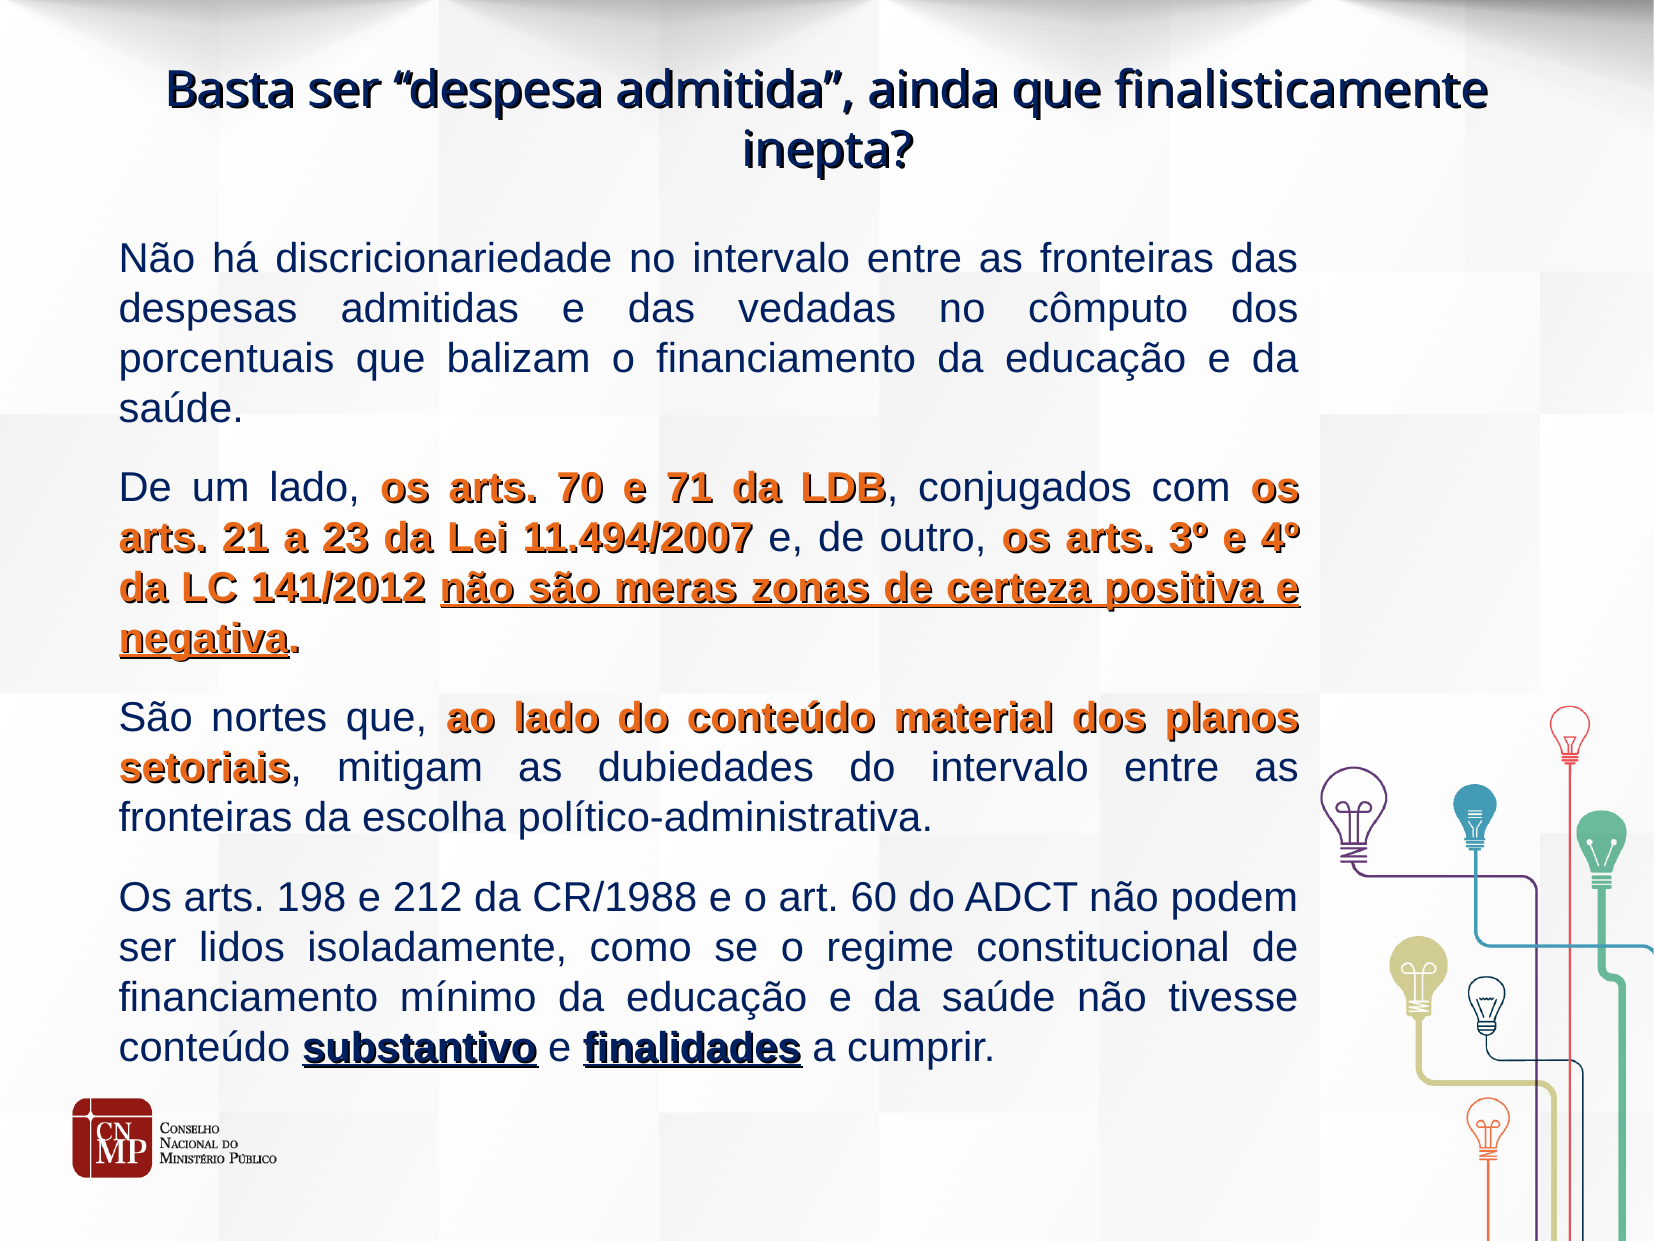

# Basta ser “despesa admitida”, ainda que finalisticamente inepta?
Não há discricionariedade no intervalo entre as fronteiras das despesas admitidas e das vedadas no cômputo dos porcentuais que balizam o financiamento da educação e da saúde.
De um lado, os arts. 70 e 71 da LDB, conjugados com os arts. 21 a 23 da Lei 11.494/2007 e, de outro, os arts. 3º e 4º da LC 141/2012 não são meras zonas de certeza positiva e negativa.
São nortes que, ao lado do conteúdo material dos planos setoriais, mitigam as dubiedades do intervalo entre as fronteiras da escolha político-administrativa.
Os arts. 198 e 212 da CR/1988 e o art. 60 do ADCT não podem ser lidos isoladamente, como se o regime constitucional de financiamento mínimo da educação e da saúde não tivesse conteúdo substantivo e finalidades a cumprir.